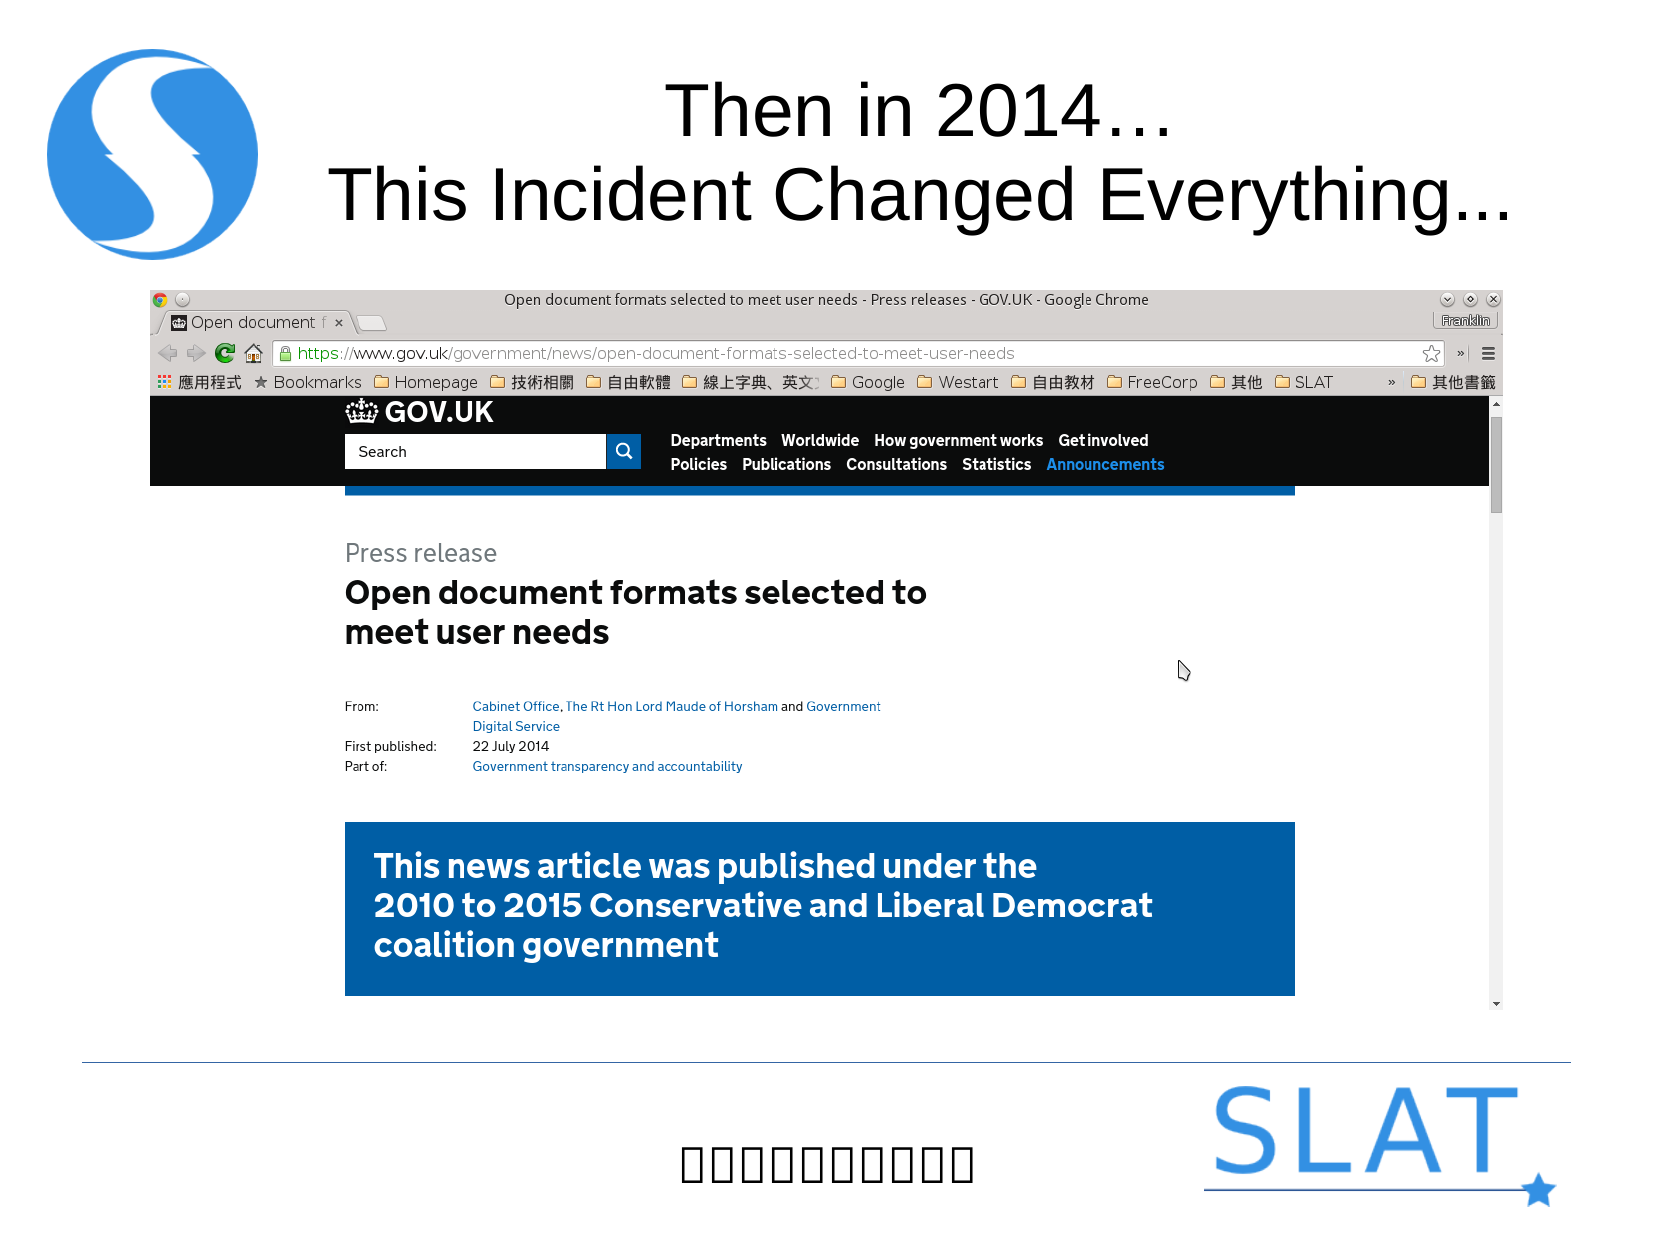

# Then in 2014… This Incident Changed Everything...
LibreOffice Brno 2016 Conference Presentation